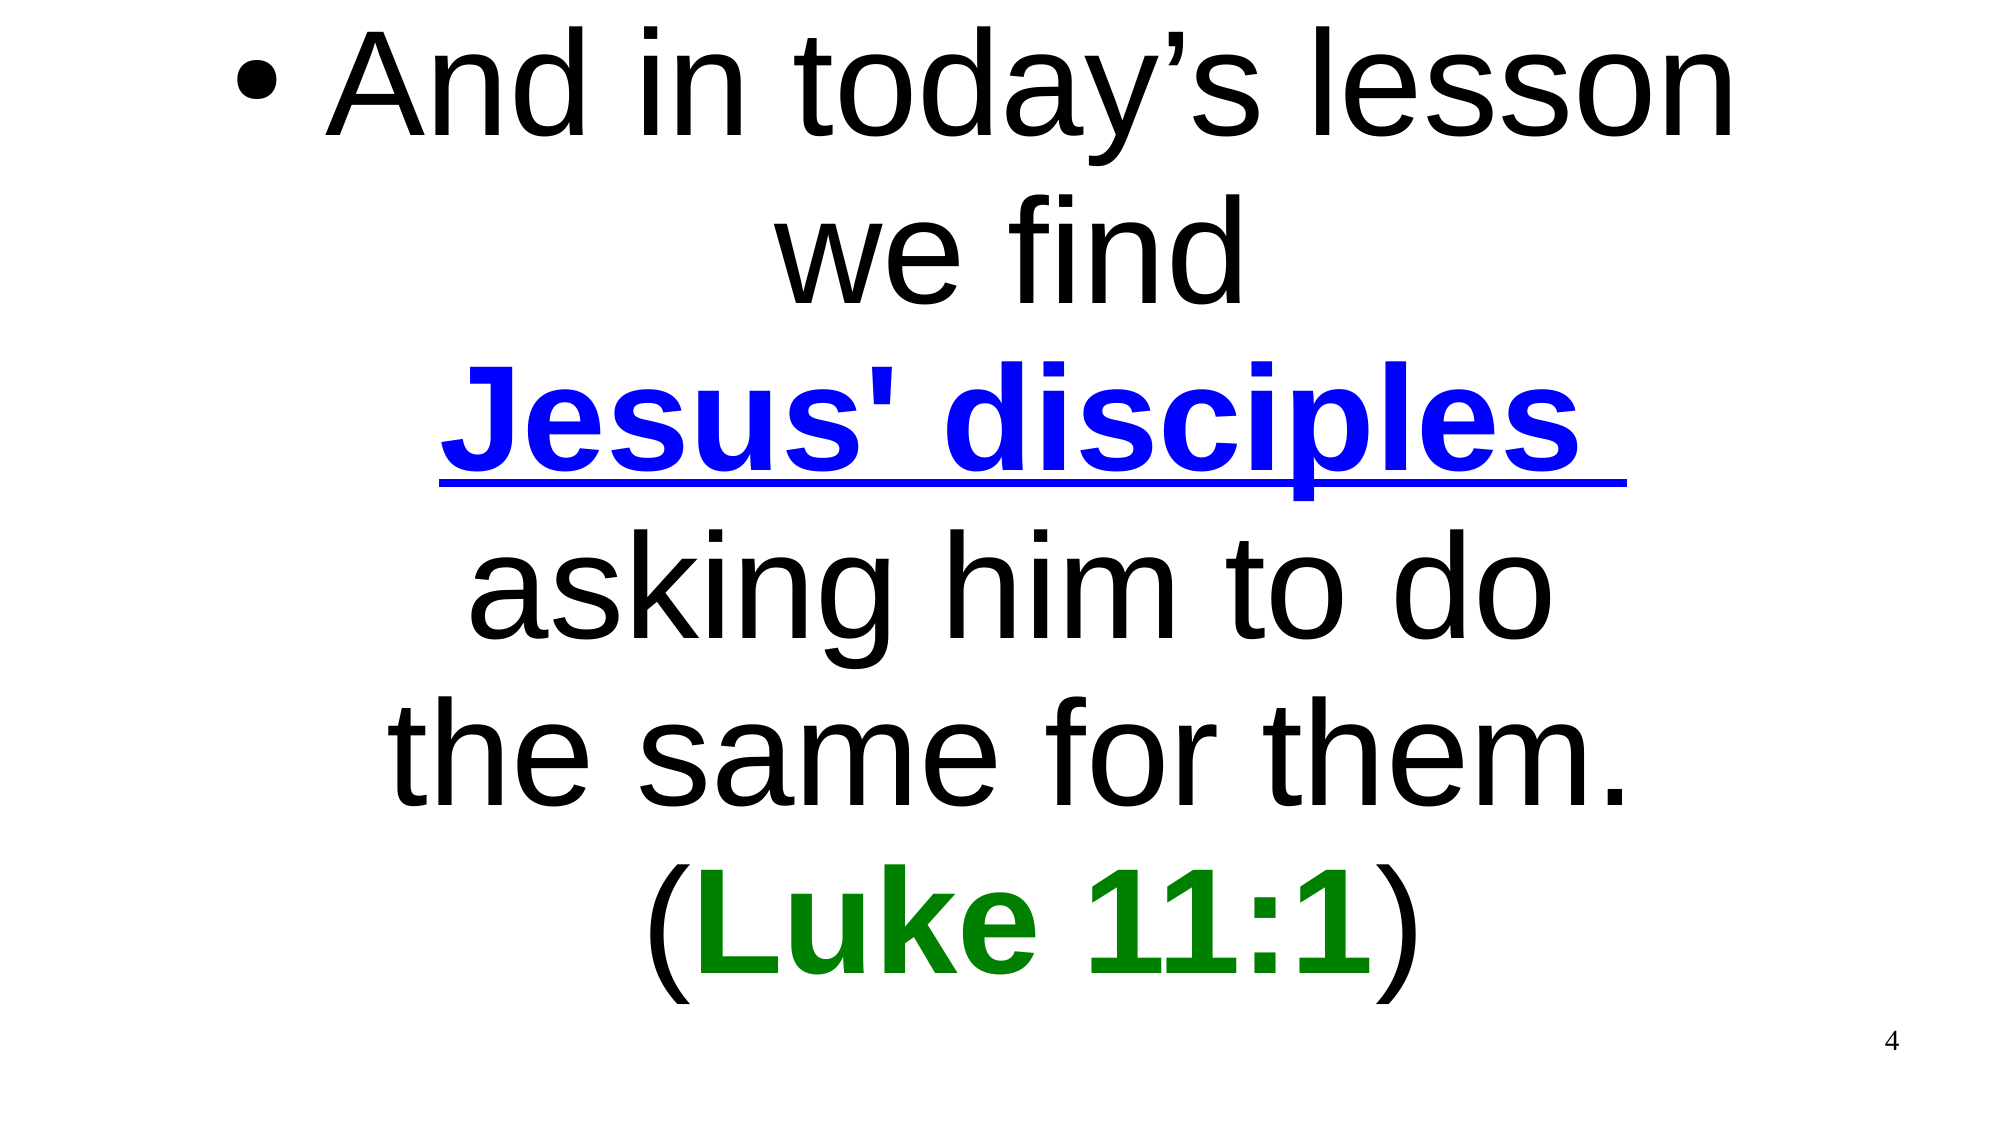

# And in today’s lesson we find Jesus' disciples asking him to do the same for them. (Luke 11:1)
4